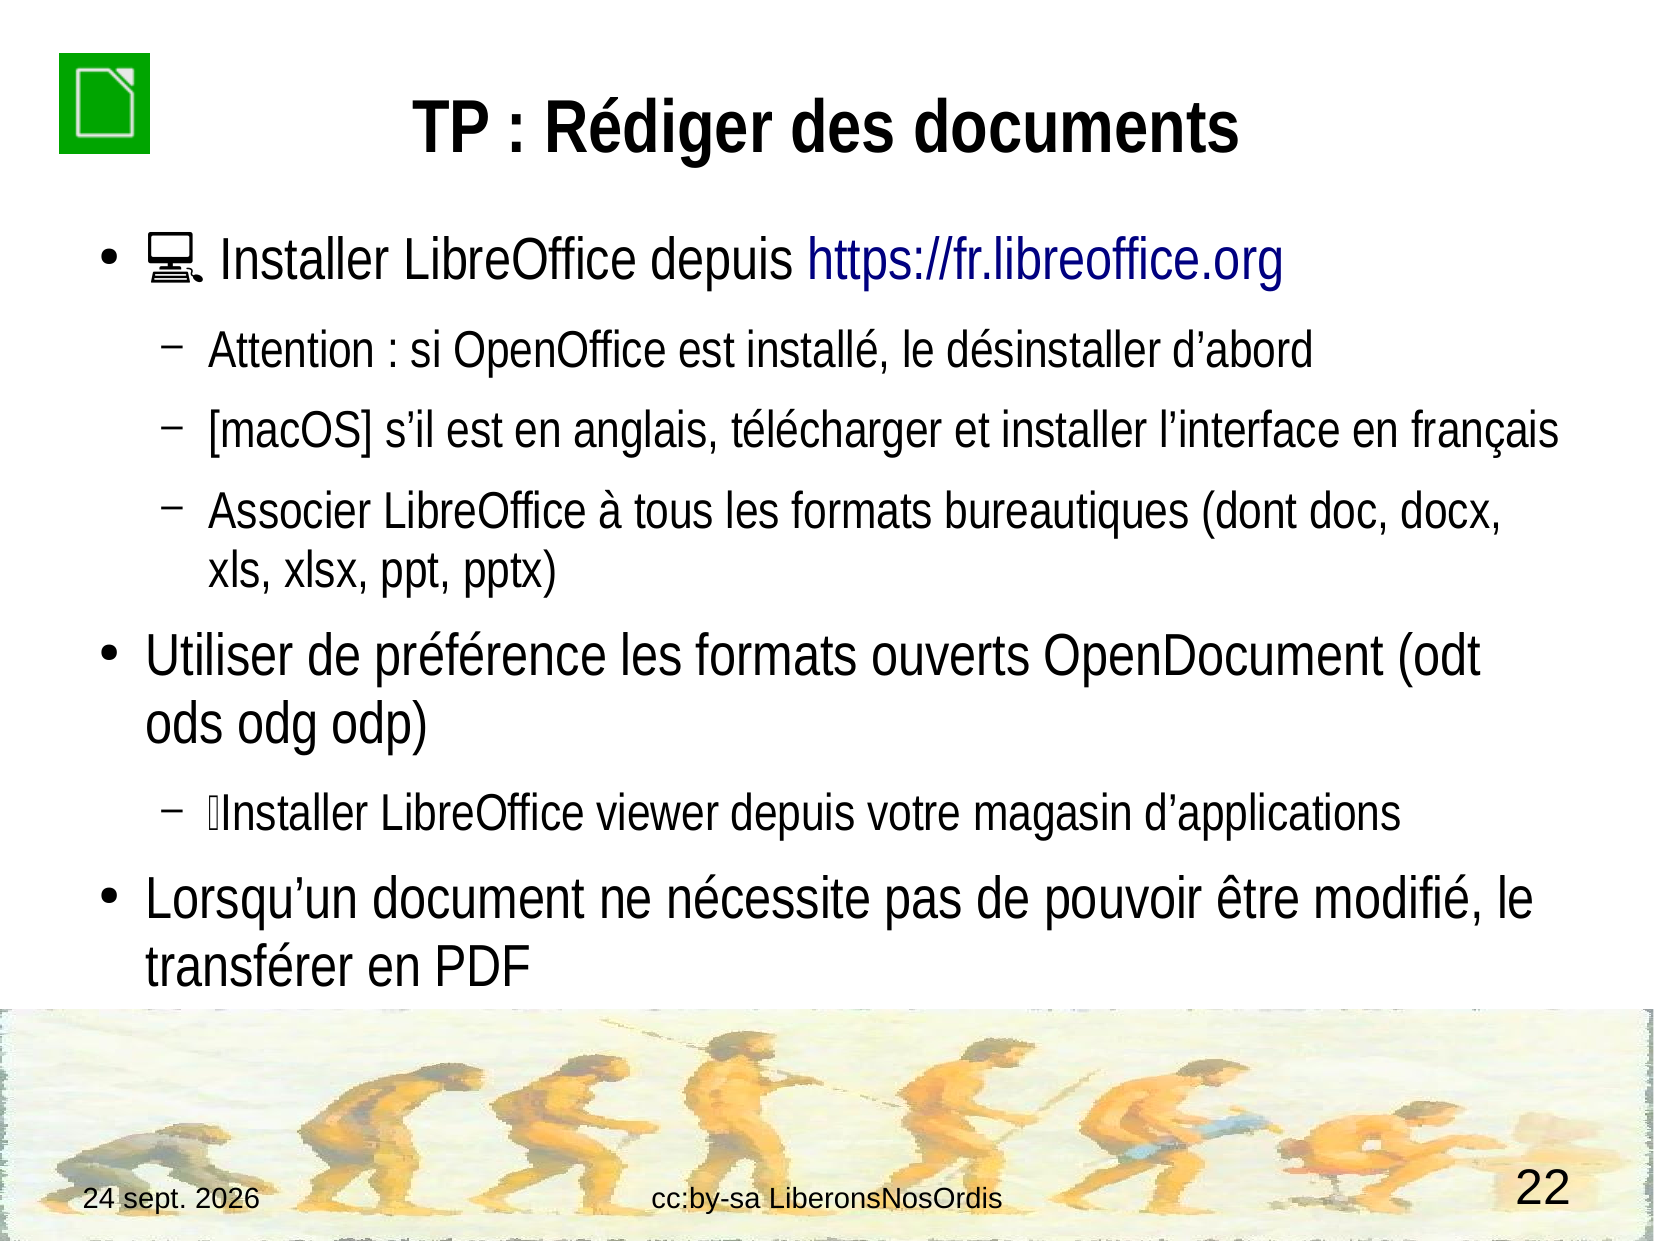

# TP : Rédiger des documents
💻 Installer LibreOffice depuis https://fr.libreoffice.org
Attention : si OpenOffice est installé, le désinstaller d’abord
[macOS] s’il est en anglais, télécharger et installer l’interface en français
Associer LibreOffice à tous les formats bureautiques (dont doc, docx, xls, xlsx, ppt, pptx)
Utiliser de préférence les formats ouverts OpenDocument (odt ods odg odp)
📱Installer LibreOffice viewer depuis votre magasin d’applications
Lorsqu’un document ne nécessite pas de pouvoir être modifié, le transférer en PDF
cc:by-sa LiberonsNosOrdis
22